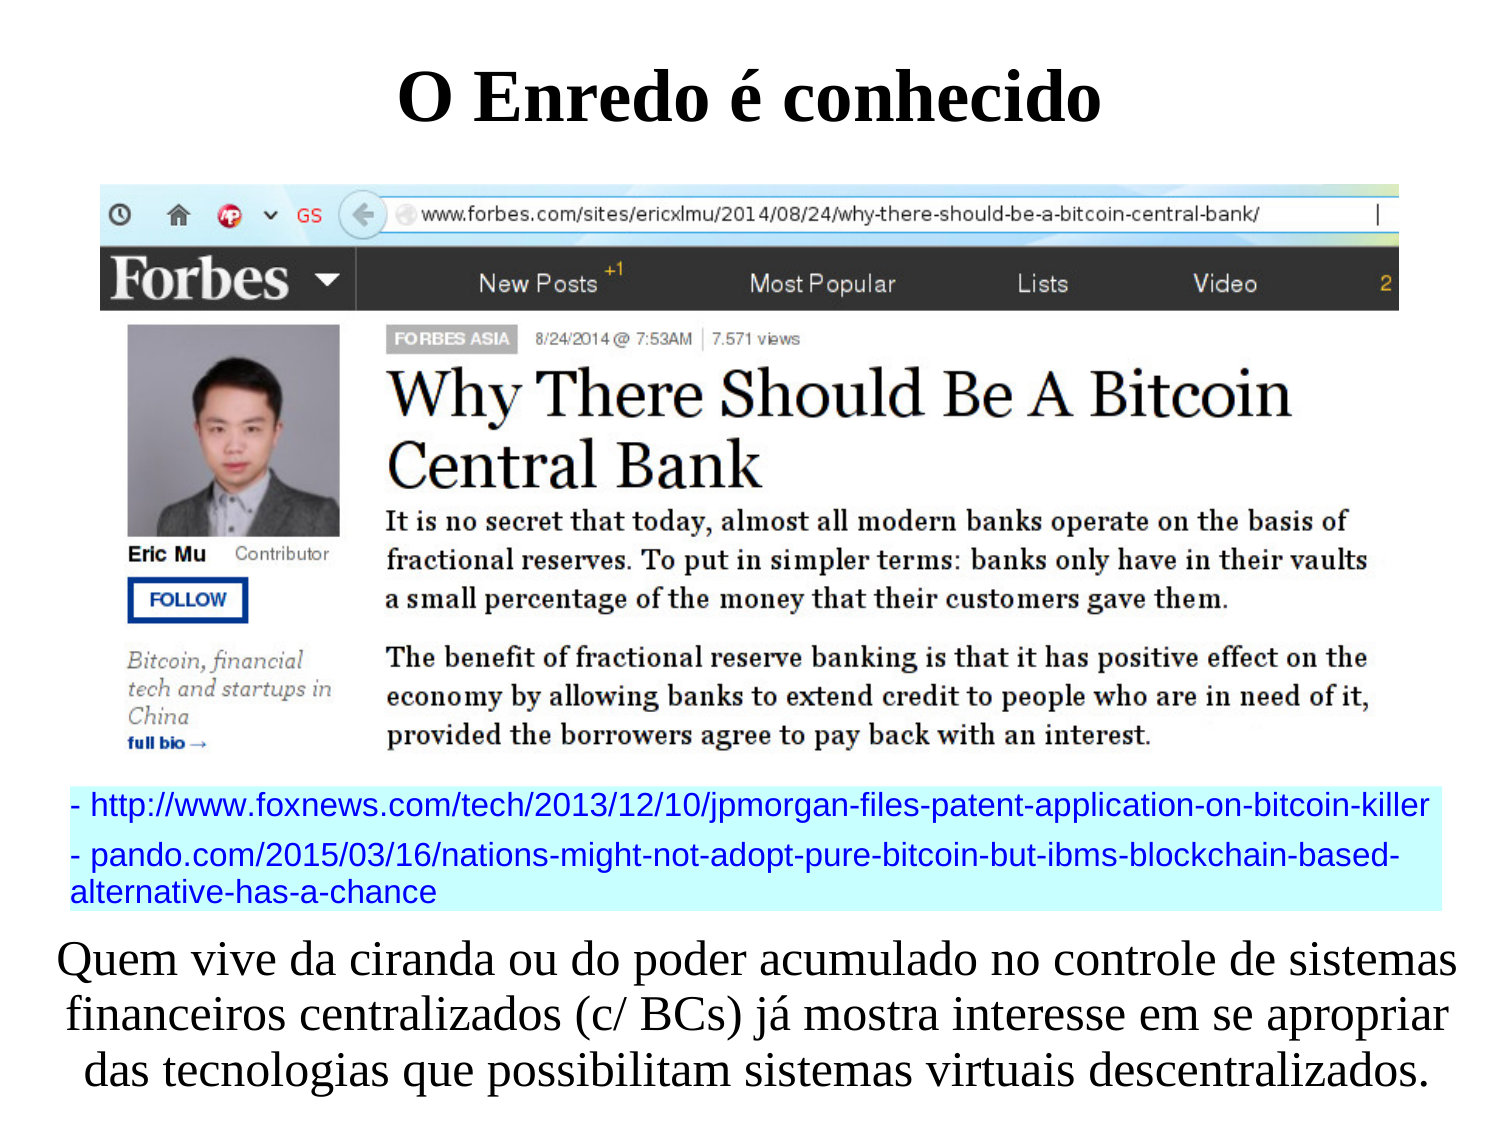

# O Enredo é conhecido
- http://www.foxnews.com/tech/2013/12/10/jpmorgan-files-patent-application-on-bitcoin-killer
- pando.com/2015/03/16/nations-might-not-adopt-pure-bitcoin-but-ibms-blockchain-based-
alternative-has-a-chance
Quem vive da ciranda ou do poder acumulado no controle de sistemas
financeiros centralizados (c/ BCs) já mostra interesse em se apropriar
das tecnologias que possibilitam sistemas virtuais descentralizados.